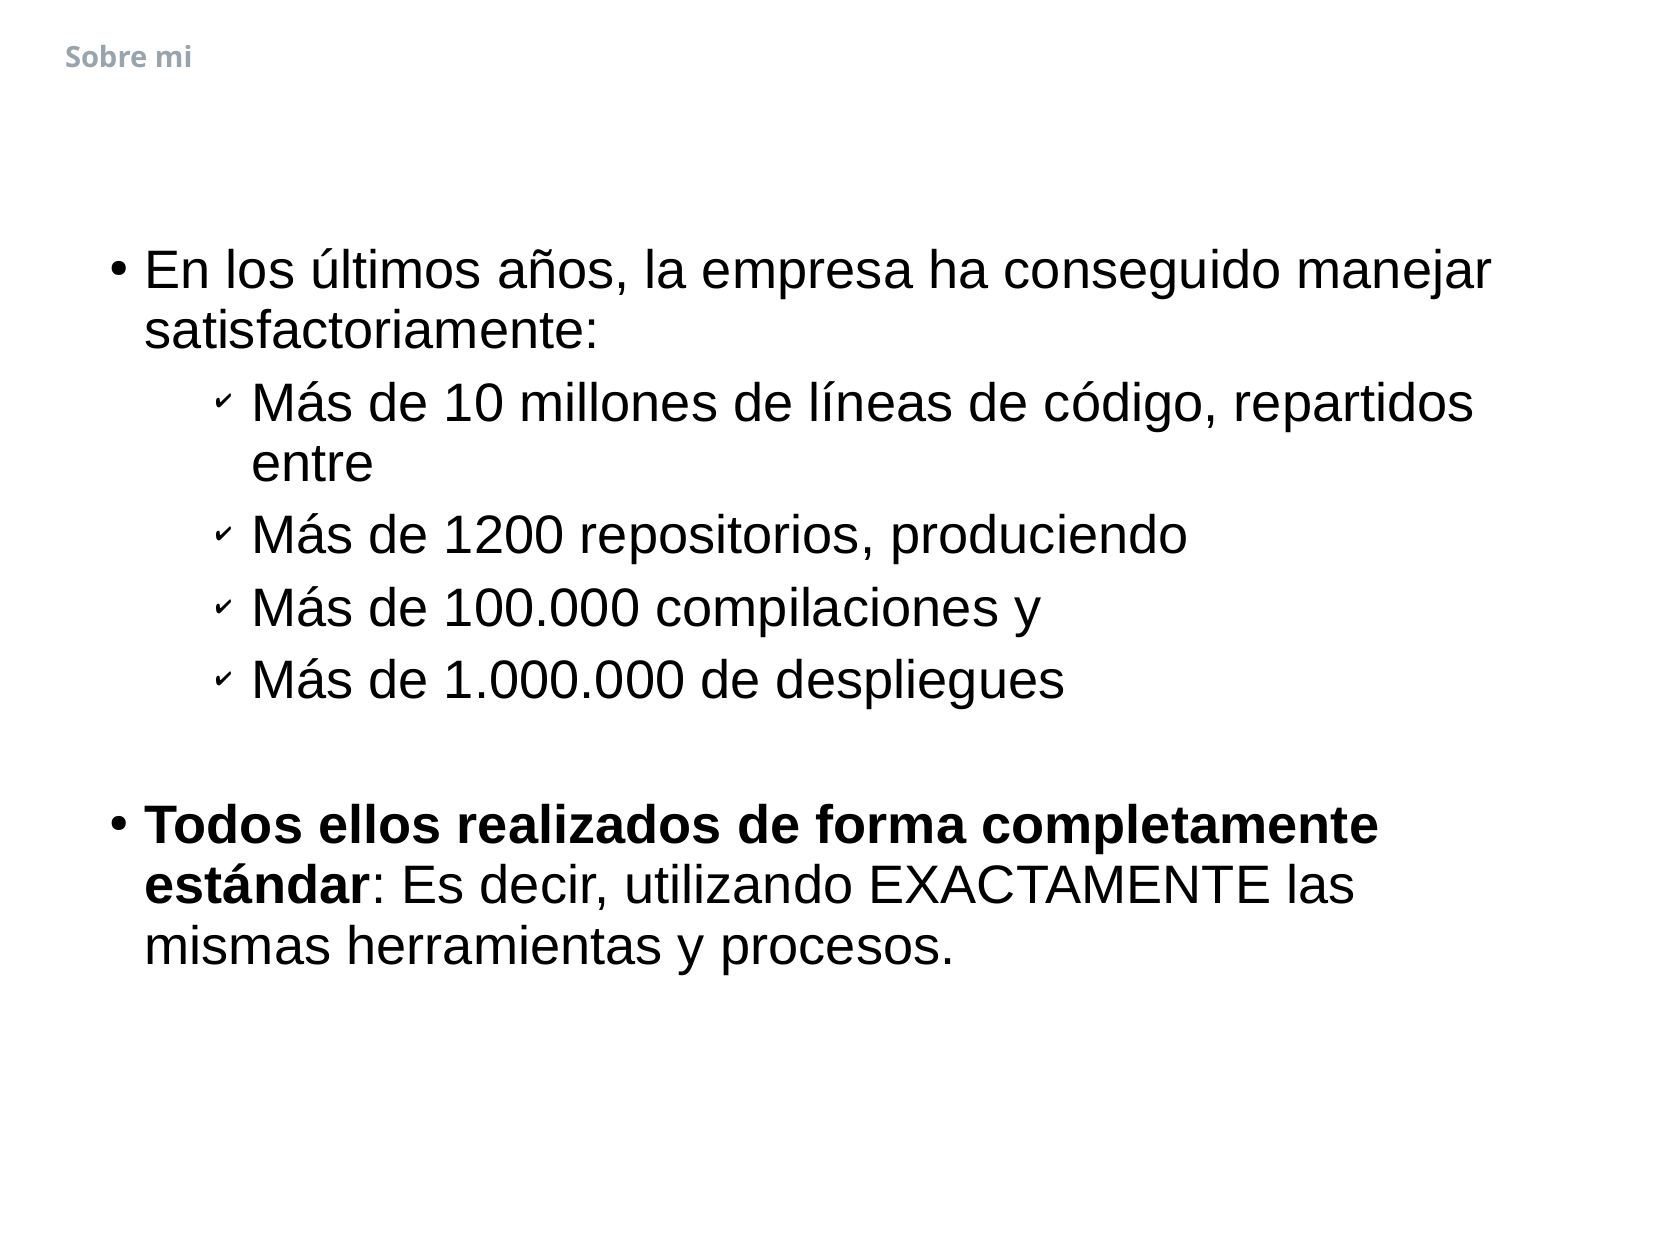

Sobre mi
En los últimos años, la empresa ha conseguido manejar satisfactoriamente:
Más de 10 millones de líneas de código, repartidos entre
Más de 1200 repositorios, produciendo
Más de 100.000 compilaciones y
Más de 1.000.000 de despliegues
Todos ellos realizados de forma completamente estándar: Es decir, utilizando EXACTAMENTE las mismas herramientas y procesos.